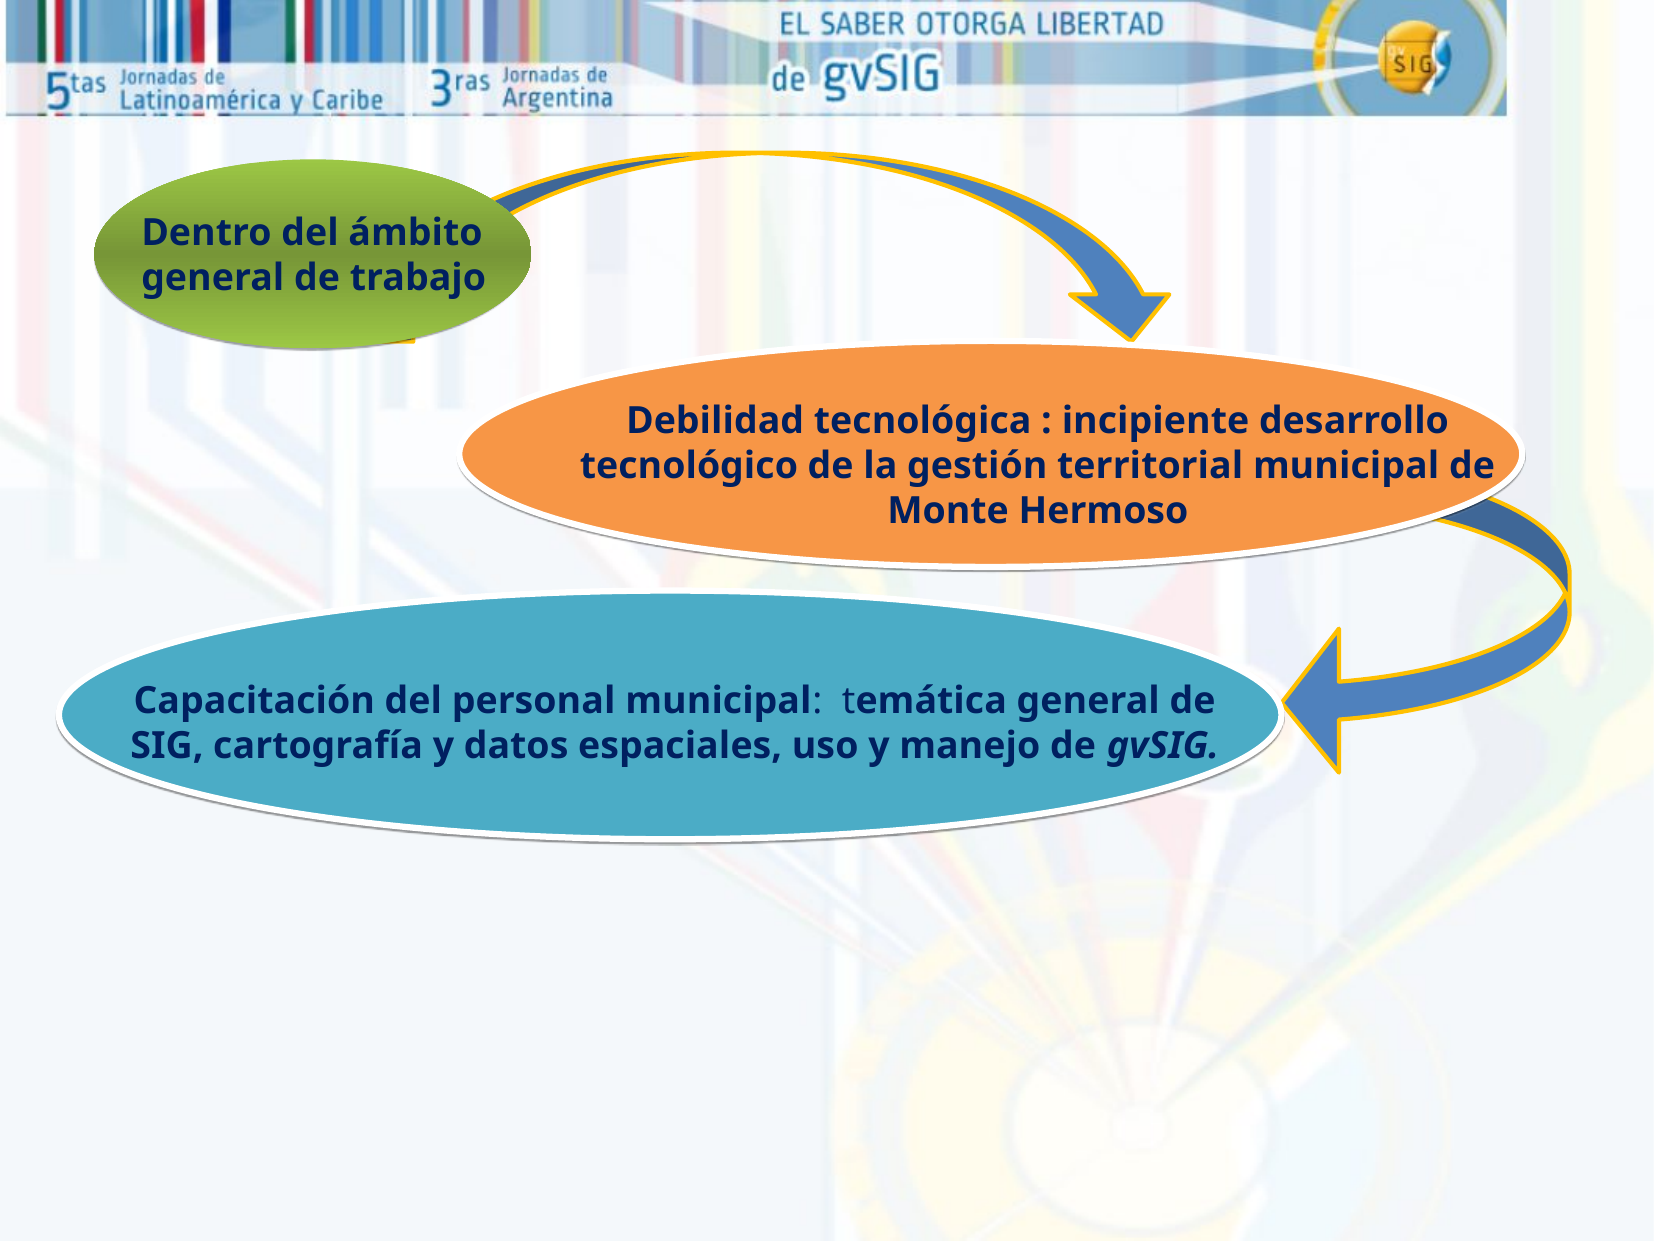

Dentro del ámbito
general de trabajo
Debilidad tecnológica : incipiente desarrollo tecnológico de la gestión territorial municipal de Monte Hermoso
Capacitación del personal municipal: temática general de SIG, cartografía y datos espaciales, uso y manejo de gvSIG.